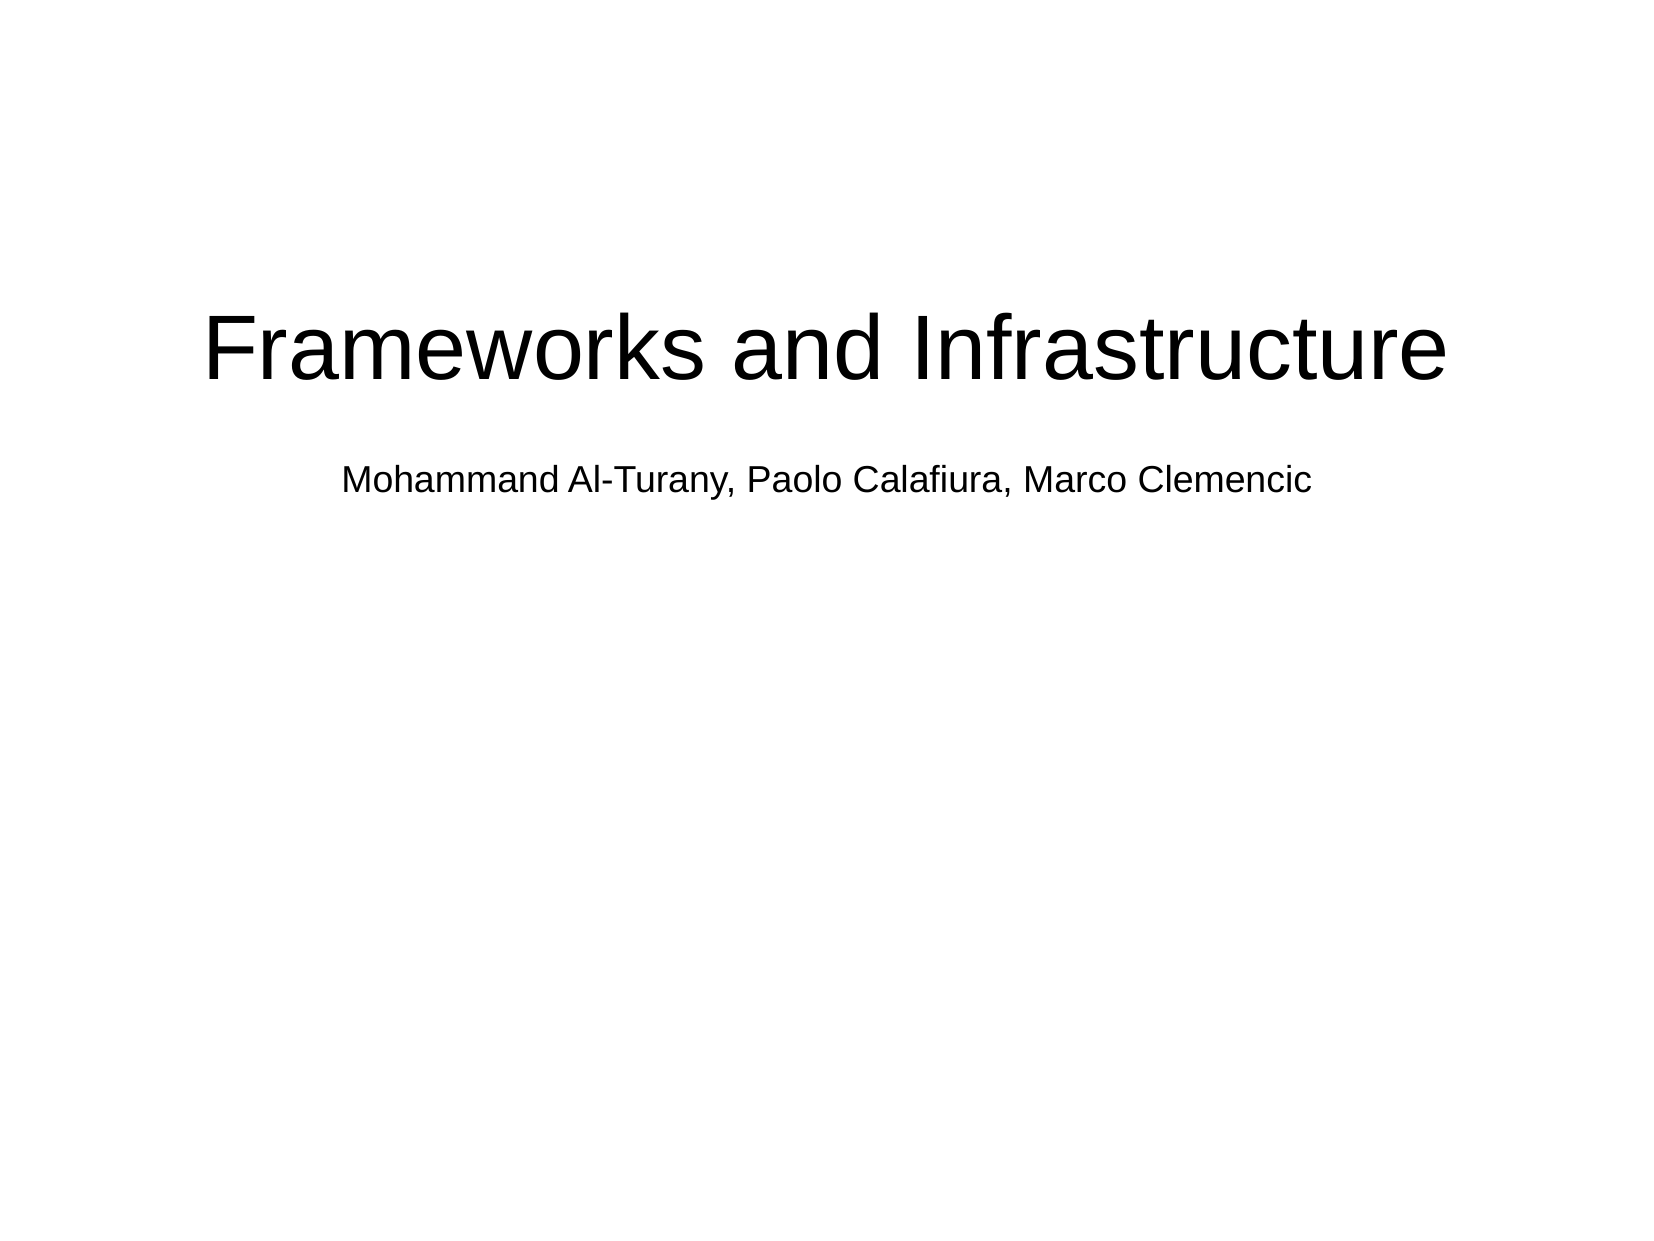

# Frameworks and Infrastructure
Mohammand Al-Turany, Paolo Calafiura, Marco Clemencic